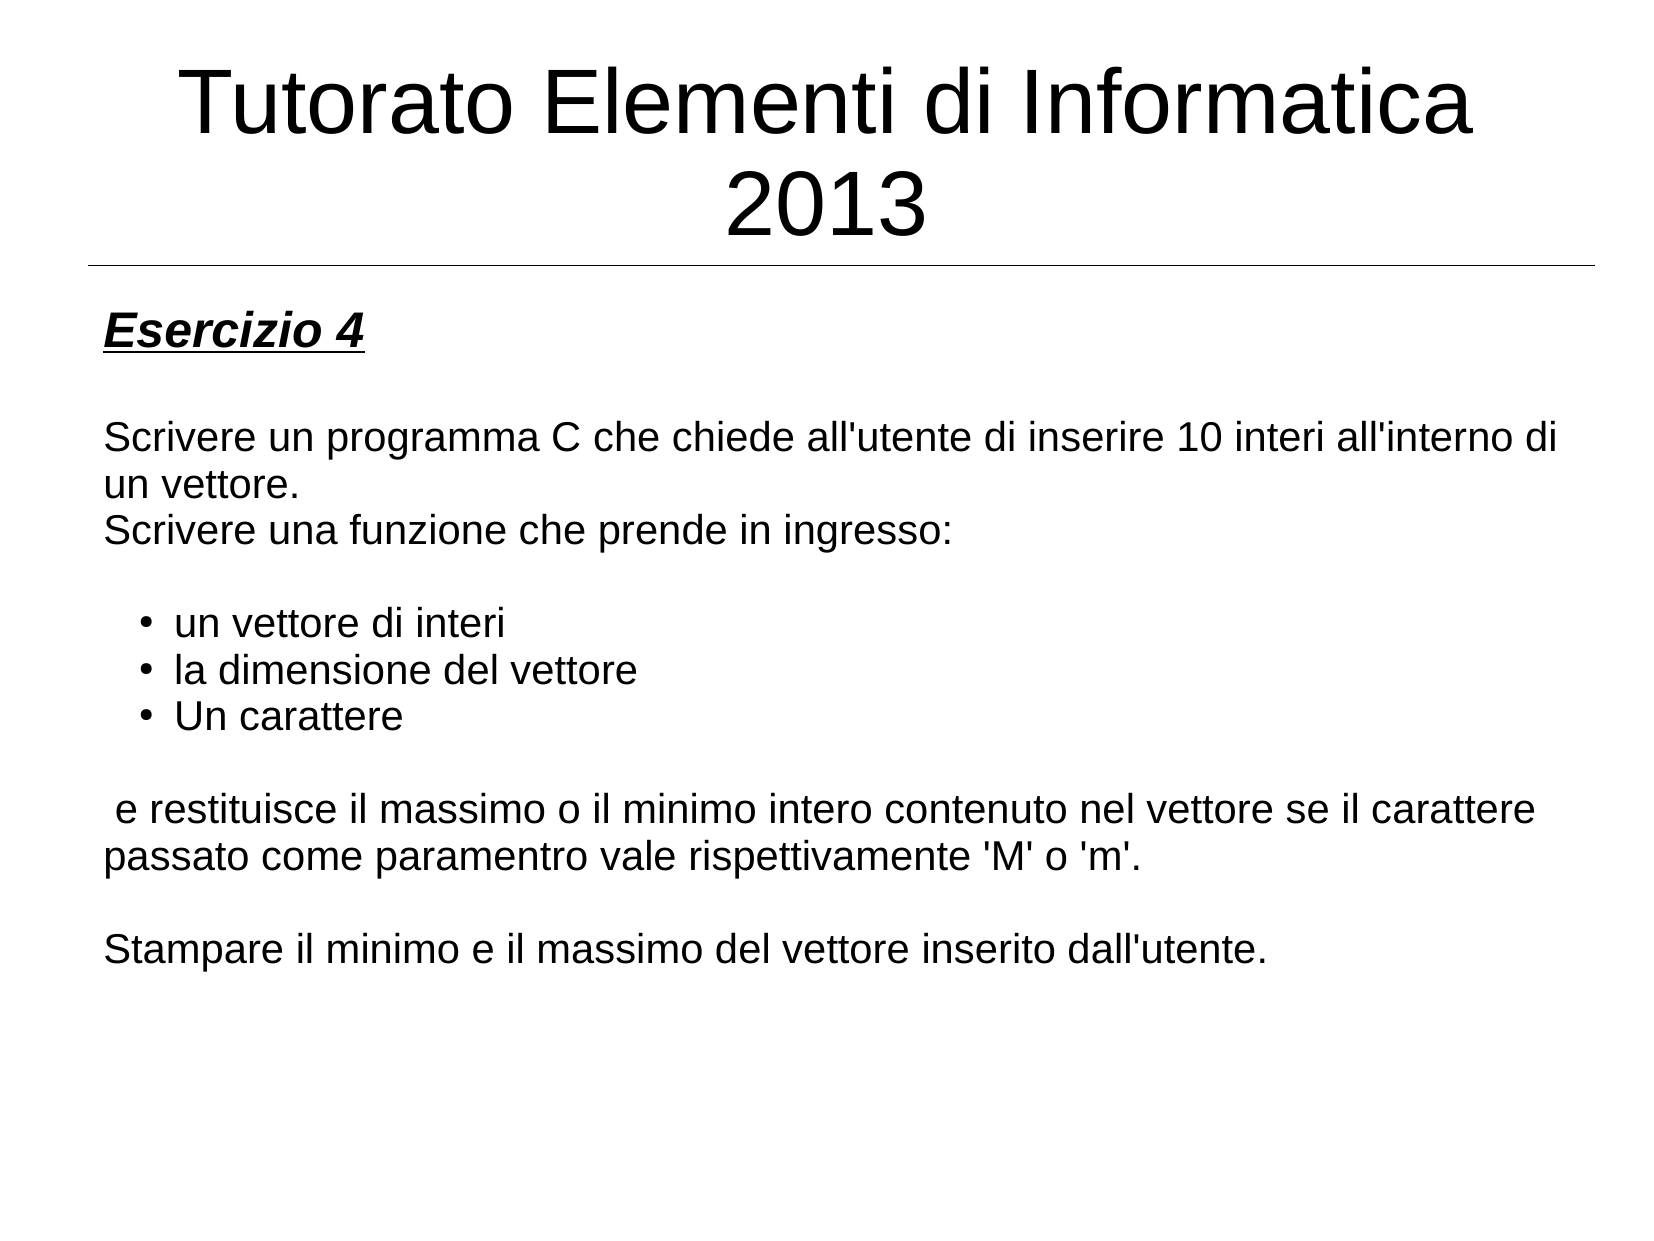

# Tutorato Elementi di Informatica 2013
Esercizio 4
Scrivere un programma C che chiede all'utente di inserire 10 interi all'interno di un vettore.
Scrivere una funzione che prende in ingresso:
un vettore di interi
la dimensione del vettore
Un carattere
 e restituisce il massimo o il minimo intero contenuto nel vettore se il carattere passato come paramentro vale rispettivamente 'M' o 'm'.
Stampare il minimo e il massimo del vettore inserito dall'utente.